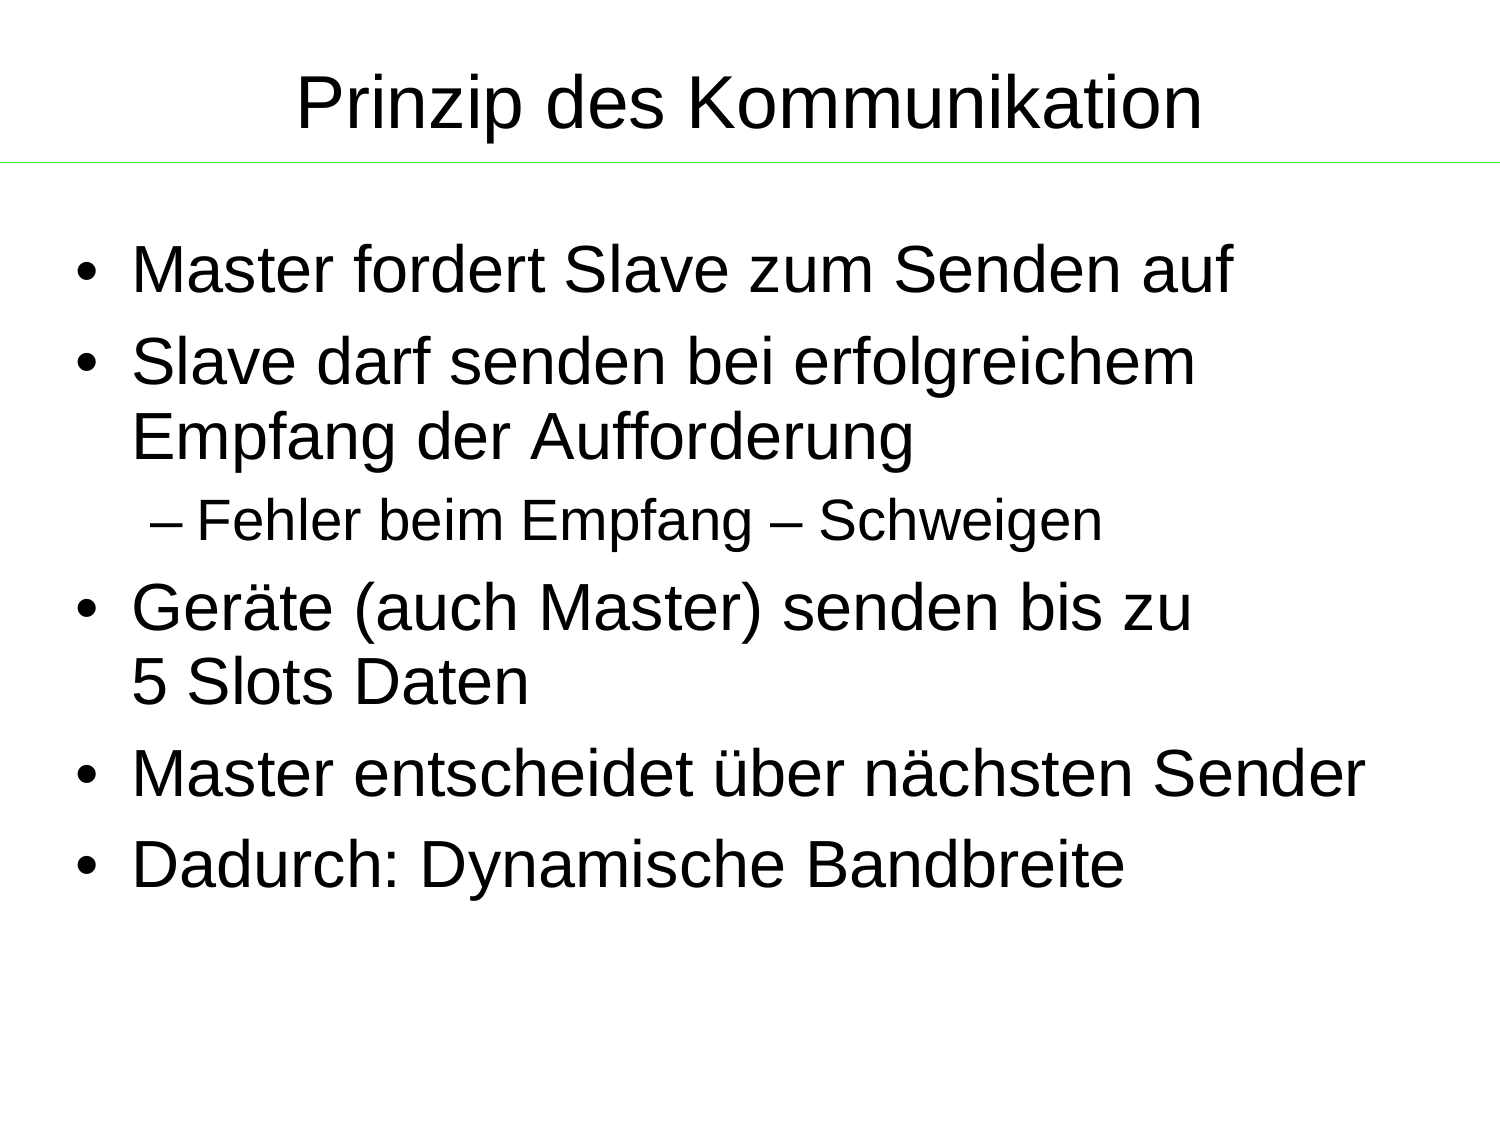

# Prinzip des Kommunikation
Master fordert Slave zum Senden auf
Slave darf senden bei erfolgreichem Empfang der Aufforderung
Fehler beim Empfang – Schweigen
Geräte (auch Master) senden bis zu
5 Slots Daten
Master entscheidet über nächsten Sender
Dadurch: Dynamische Bandbreite